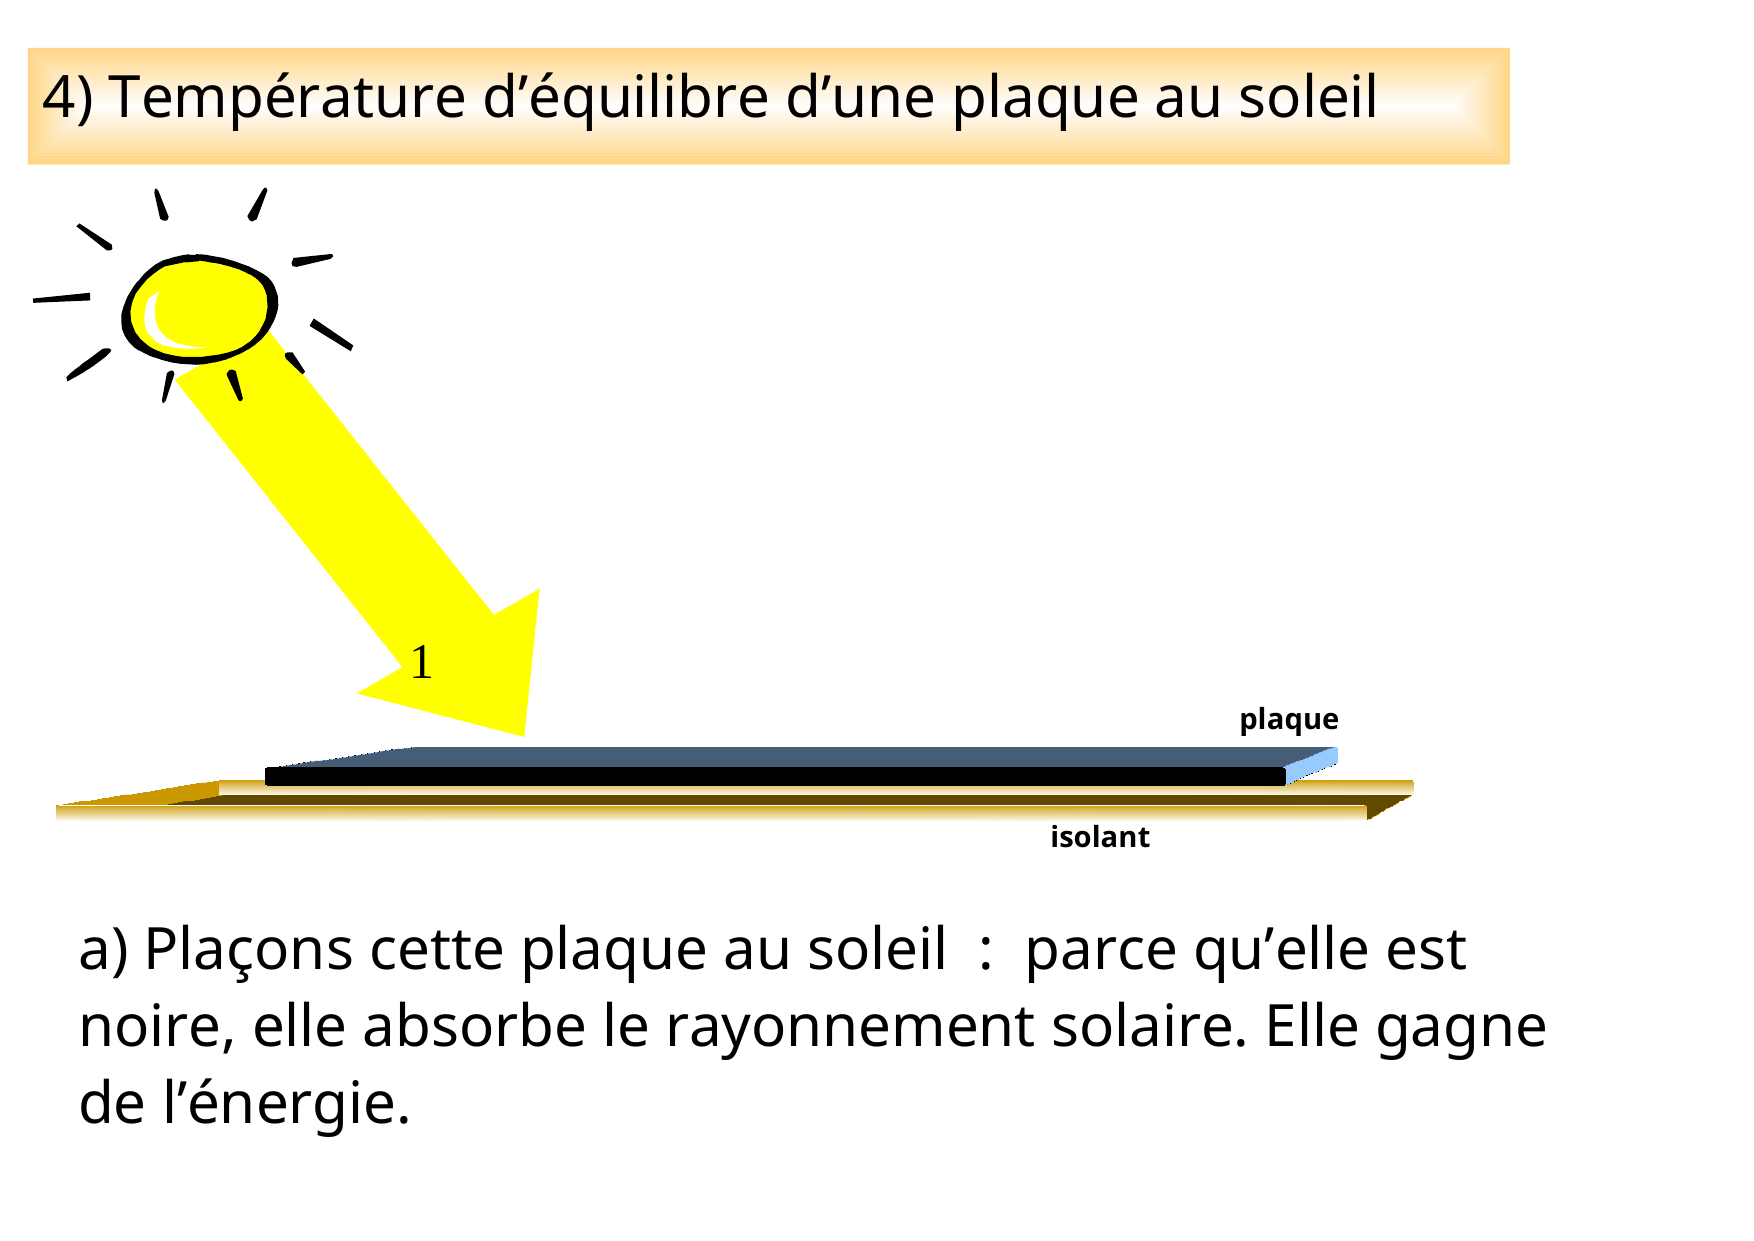

4) Température d’équilibre d’une plaque au soleil
1
plaque
isolant
a) Plaçons cette plaque au soleil : parce qu’elle est noire, elle absorbe le rayonnement solaire. Elle gagne de l’énergie.